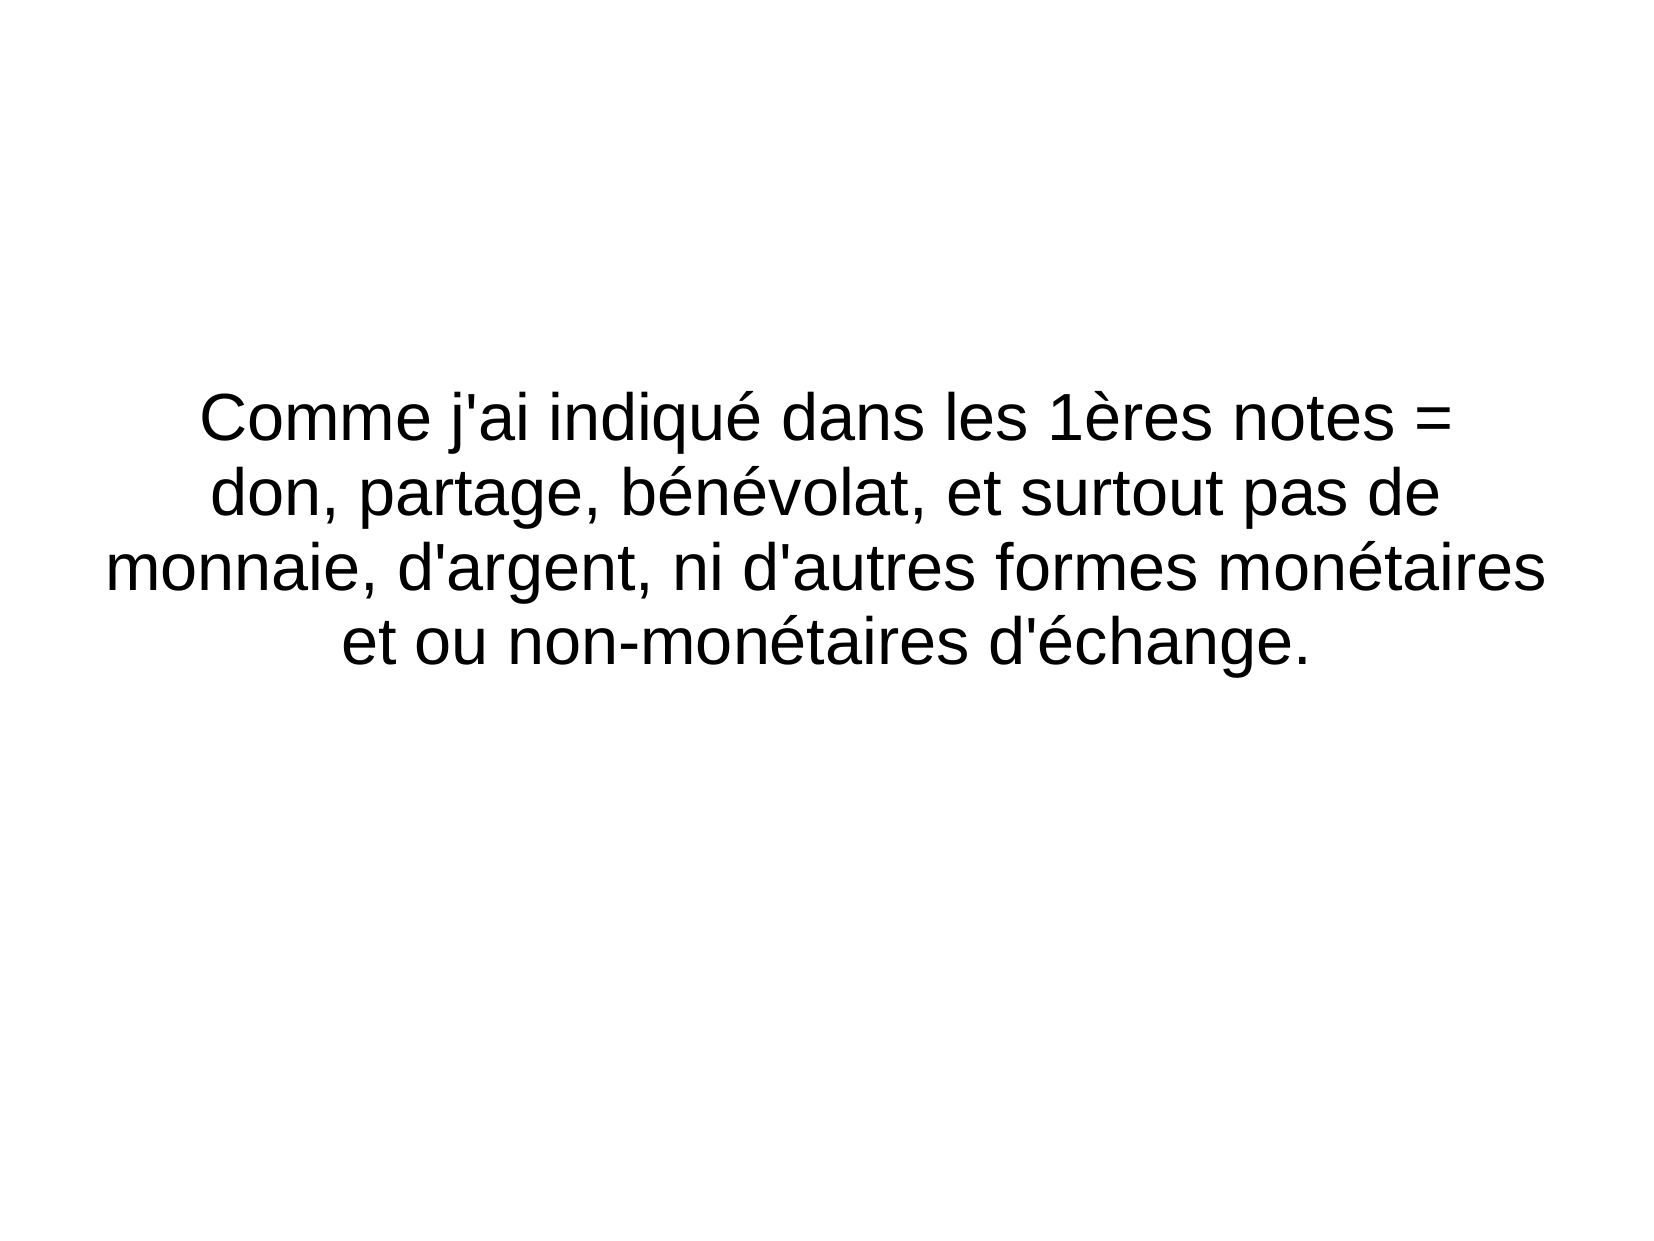

# Comme j'ai indiqué dans les 1ères notes =
don, partage, bénévolat, et surtout pas de monnaie, d'argent, ni d'autres formes monétaires et ou non-monétaires d'échange.